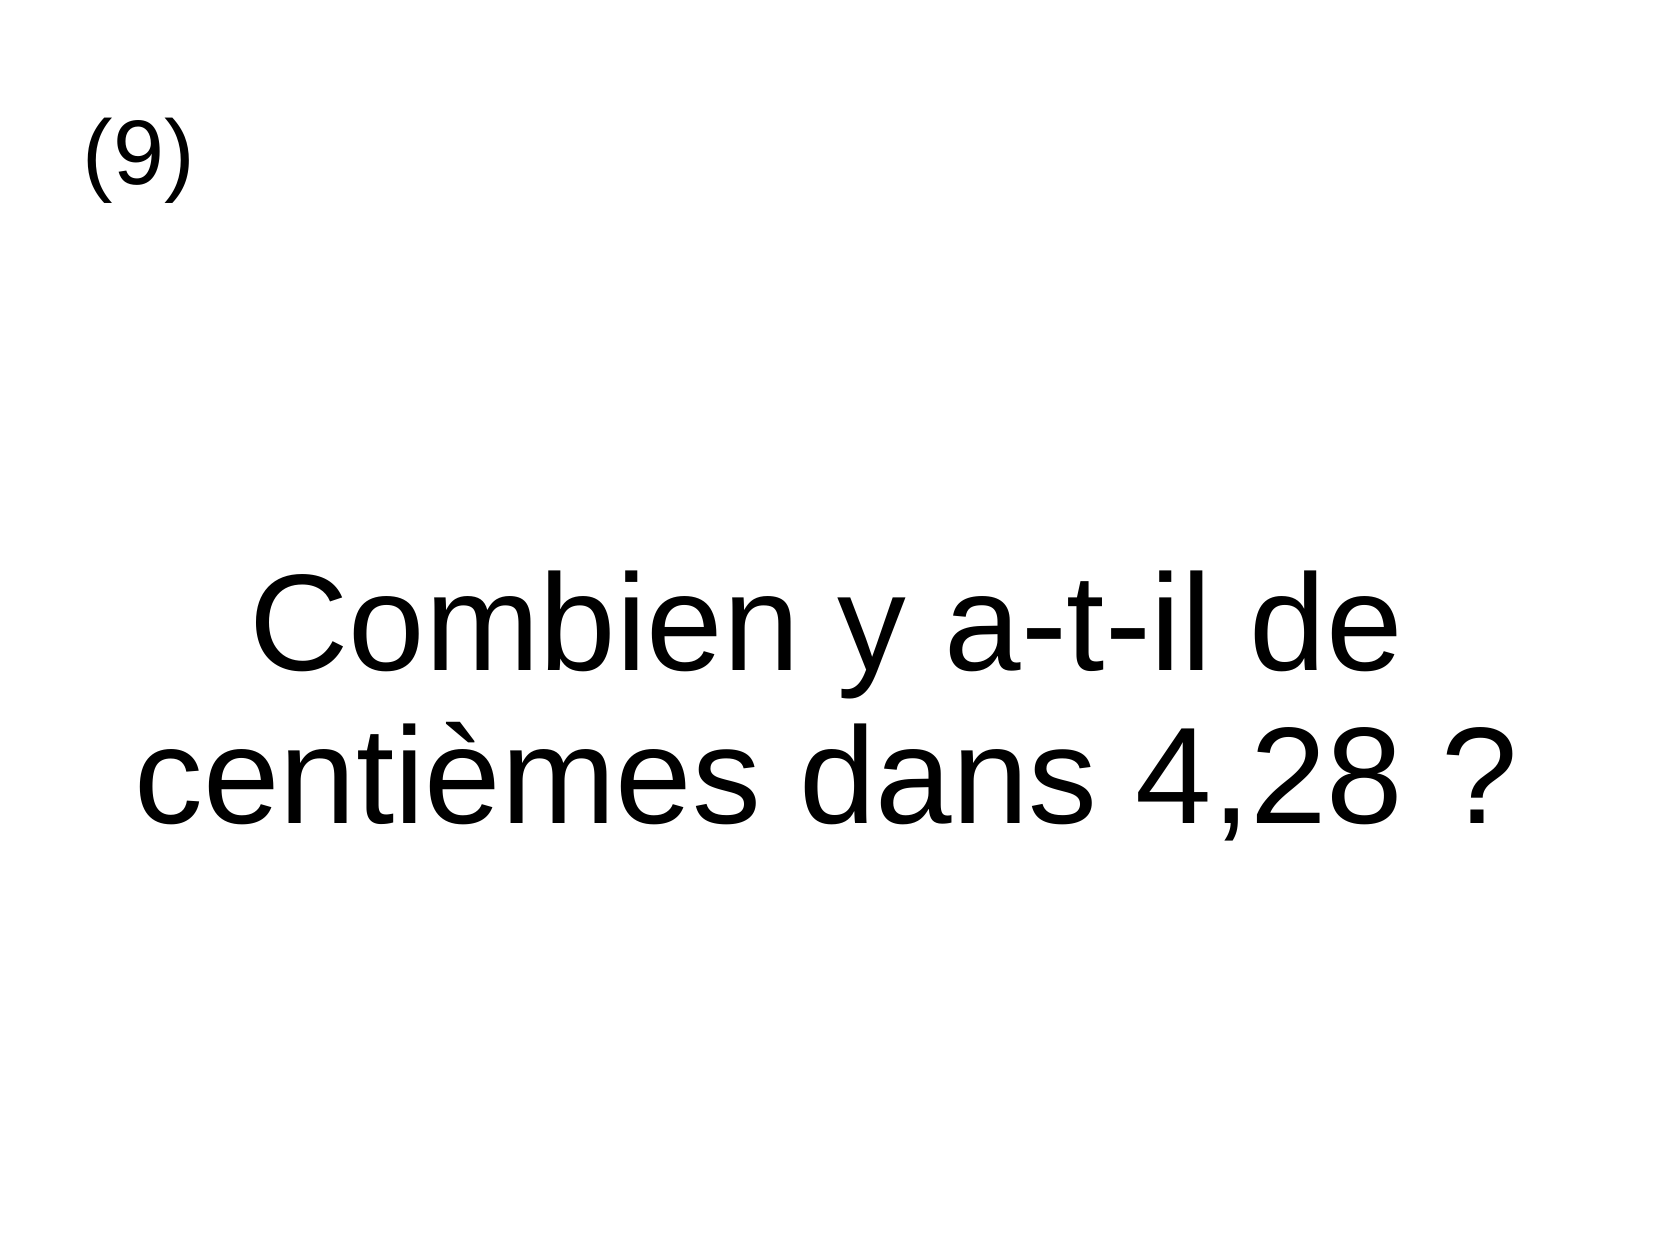

# (9)
Combien y a-t-il de centièmes dans 4,28 ?